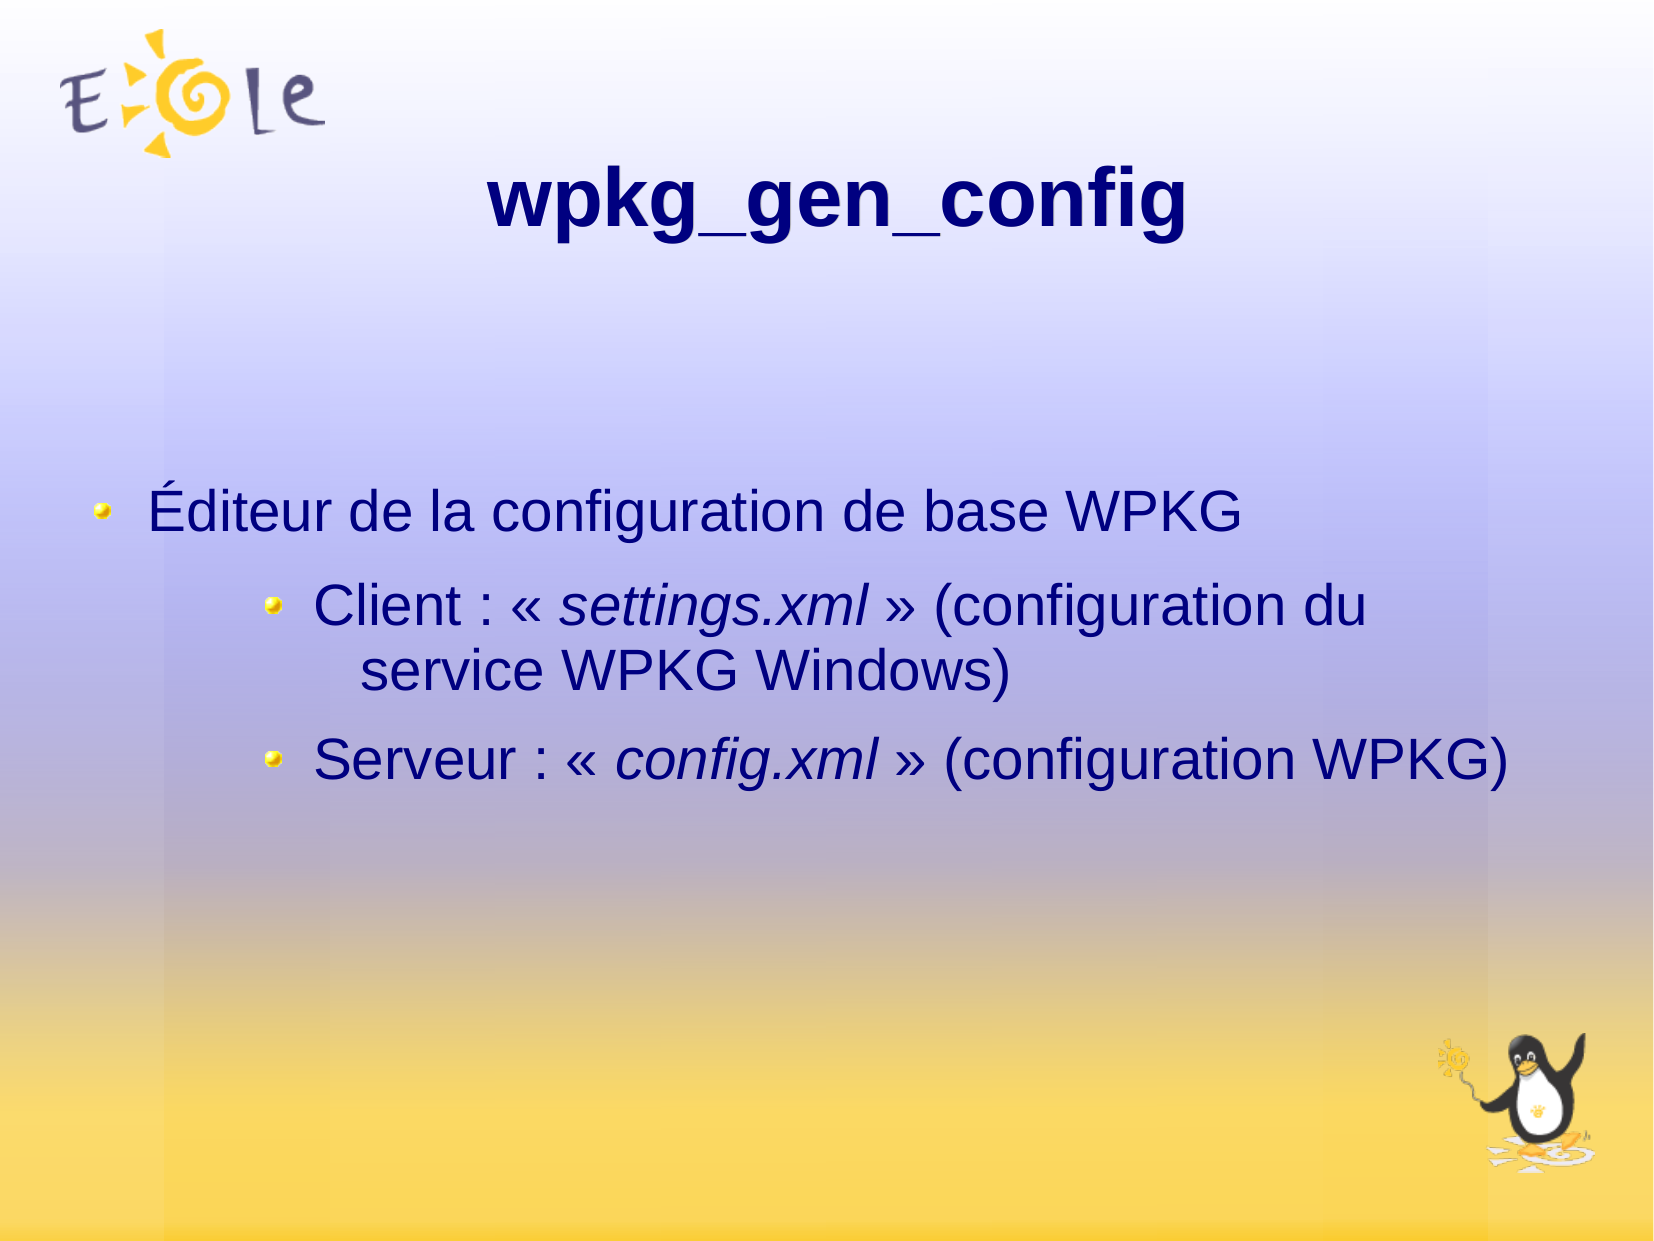

wpkg_gen_config
# Éditeur de la configuration de base WPKG
Client : « settings.xml » (configuration du service WPKG Windows)
Serveur : « config.xml » (configuration WPKG)